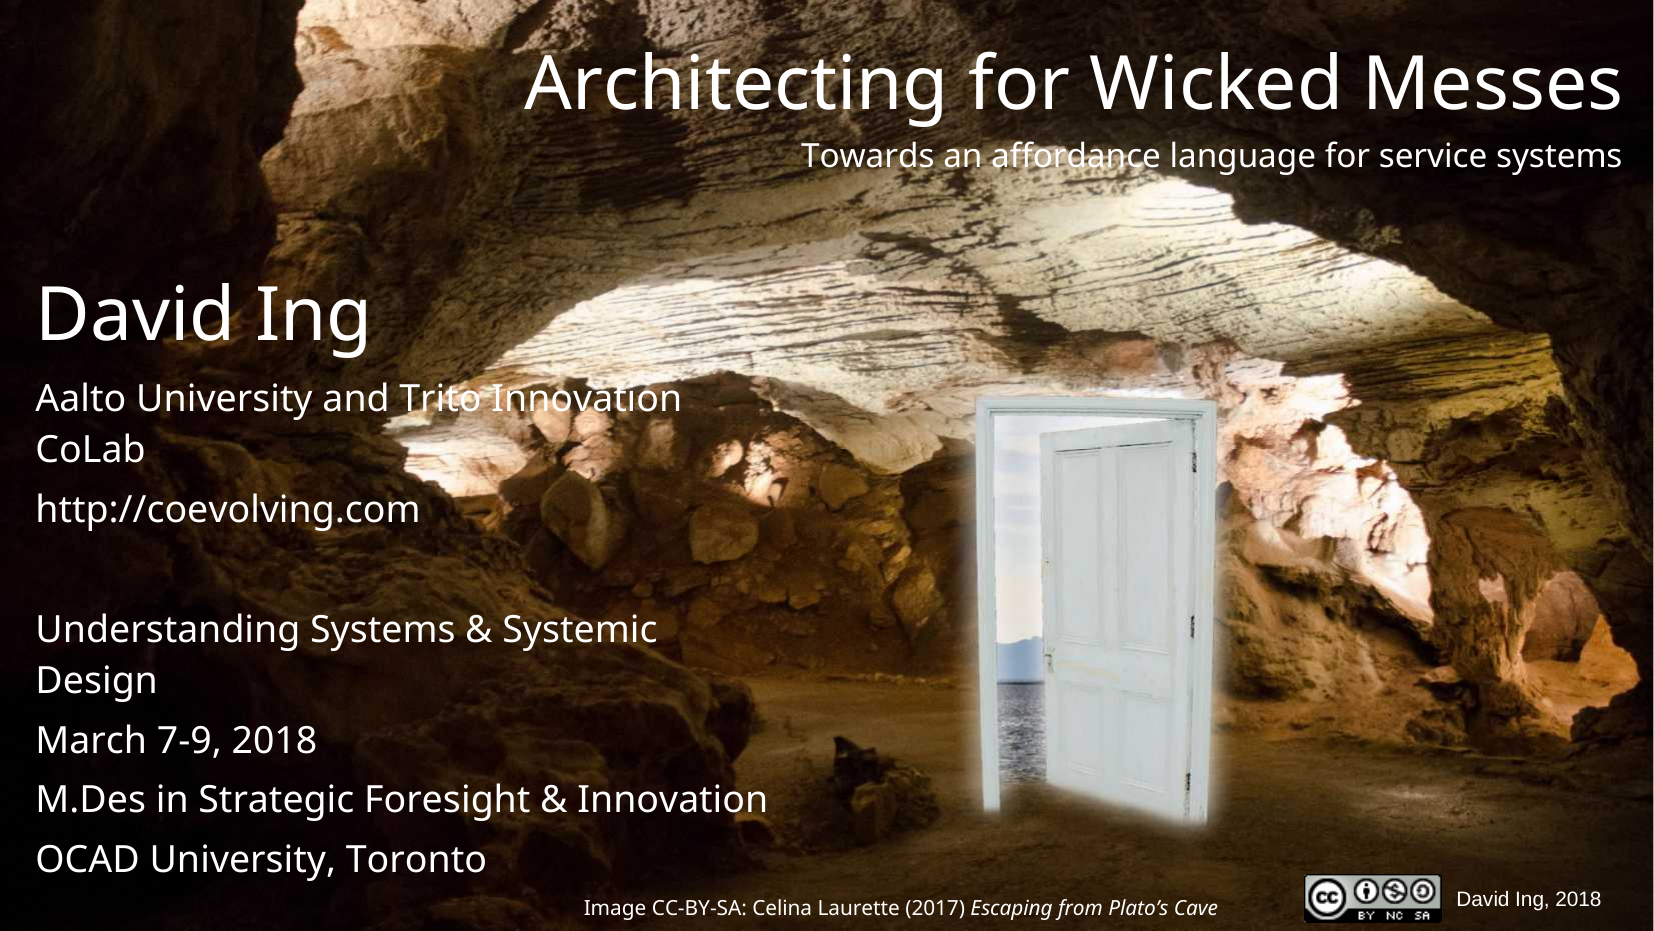

# Architecting for Wicked Messes Towards an affordance language for service systems
David Ing
Aalto University and Trito Innovation CoLab
http://coevolving.com
Understanding Systems & Systemic Design
March 7-9, 2018
M.Des in Strategic Foresight & Innovation
OCAD University, Toronto
David Ing, 2018
Image CC-BY-SA: Celina Laurette (2017) Escaping from Plato’s Cave
1
Architecting for Wicked Messes: Towards an affordance language for service systems
March 2018